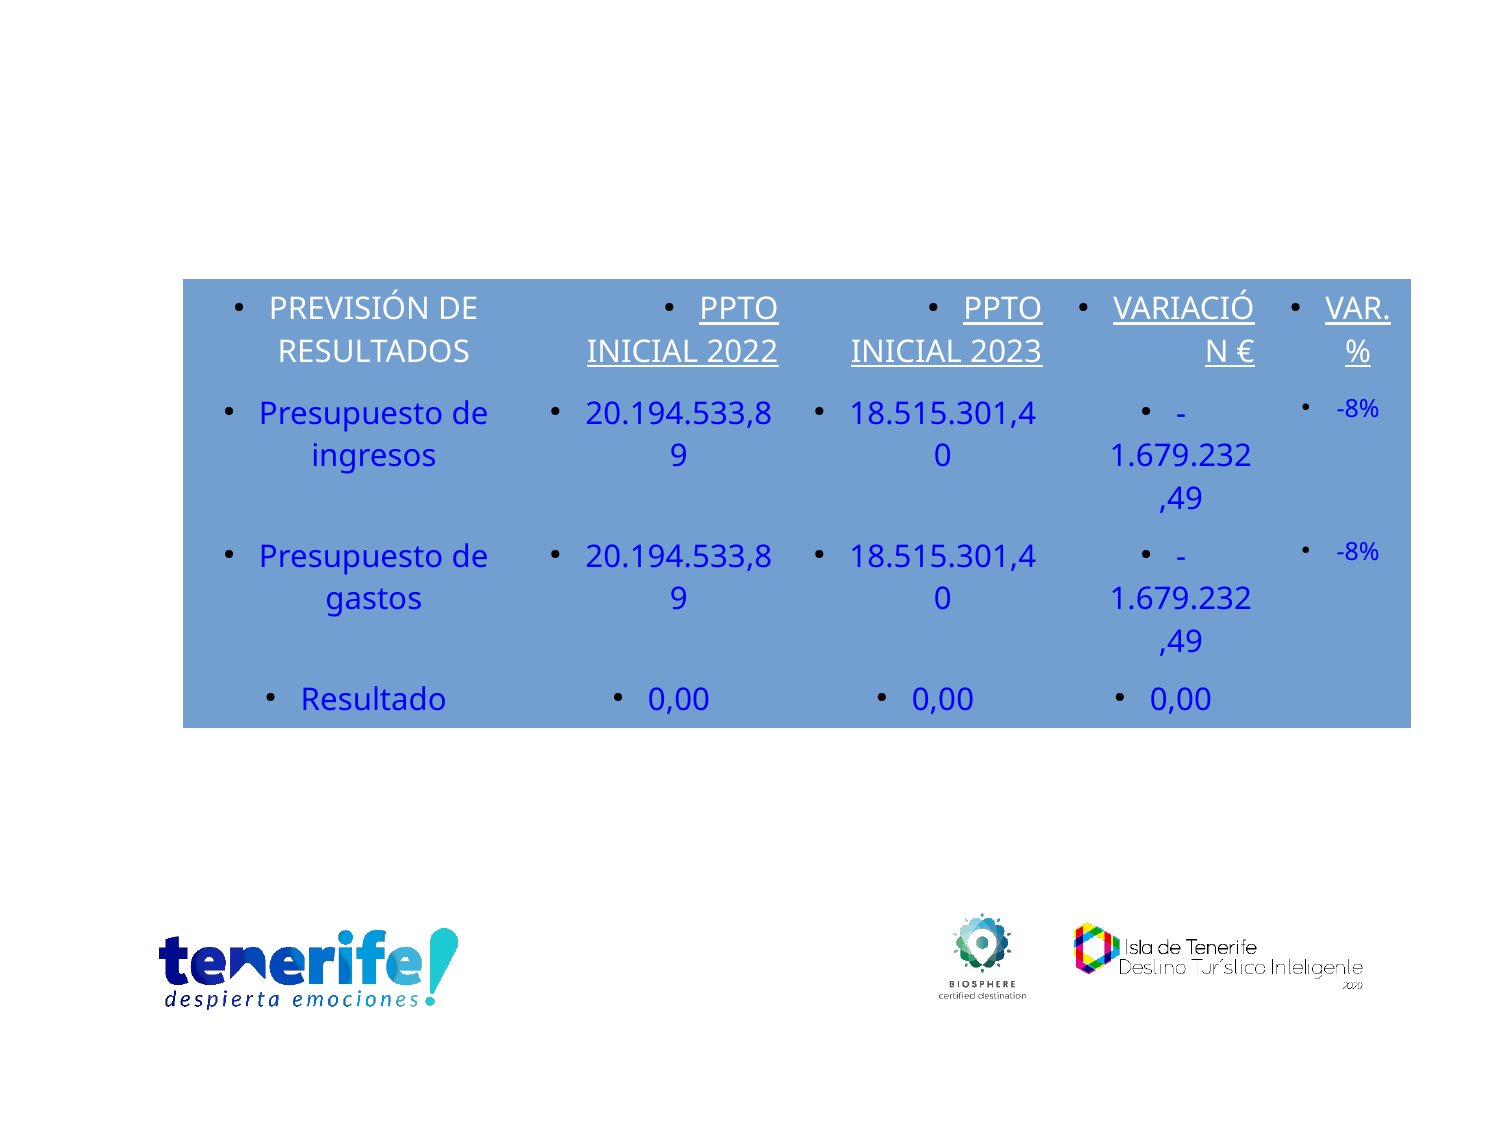

| PREVISIÓN DE RESULTADOS | PPTO INICIAL 2022 | PPTO INICIAL 2023 | VARIACIÓN € | VAR. % |
| --- | --- | --- | --- | --- |
| Presupuesto de ingresos | 20.194.533,89 | 18.515.301,40 | -1.679.232,49 | -8% |
| Presupuesto de gastos | 20.194.533,89 | 18.515.301,40 | -1.679.232,49 | -8% |
| Resultado | 0,00 | 0,00 | 0,00 | |